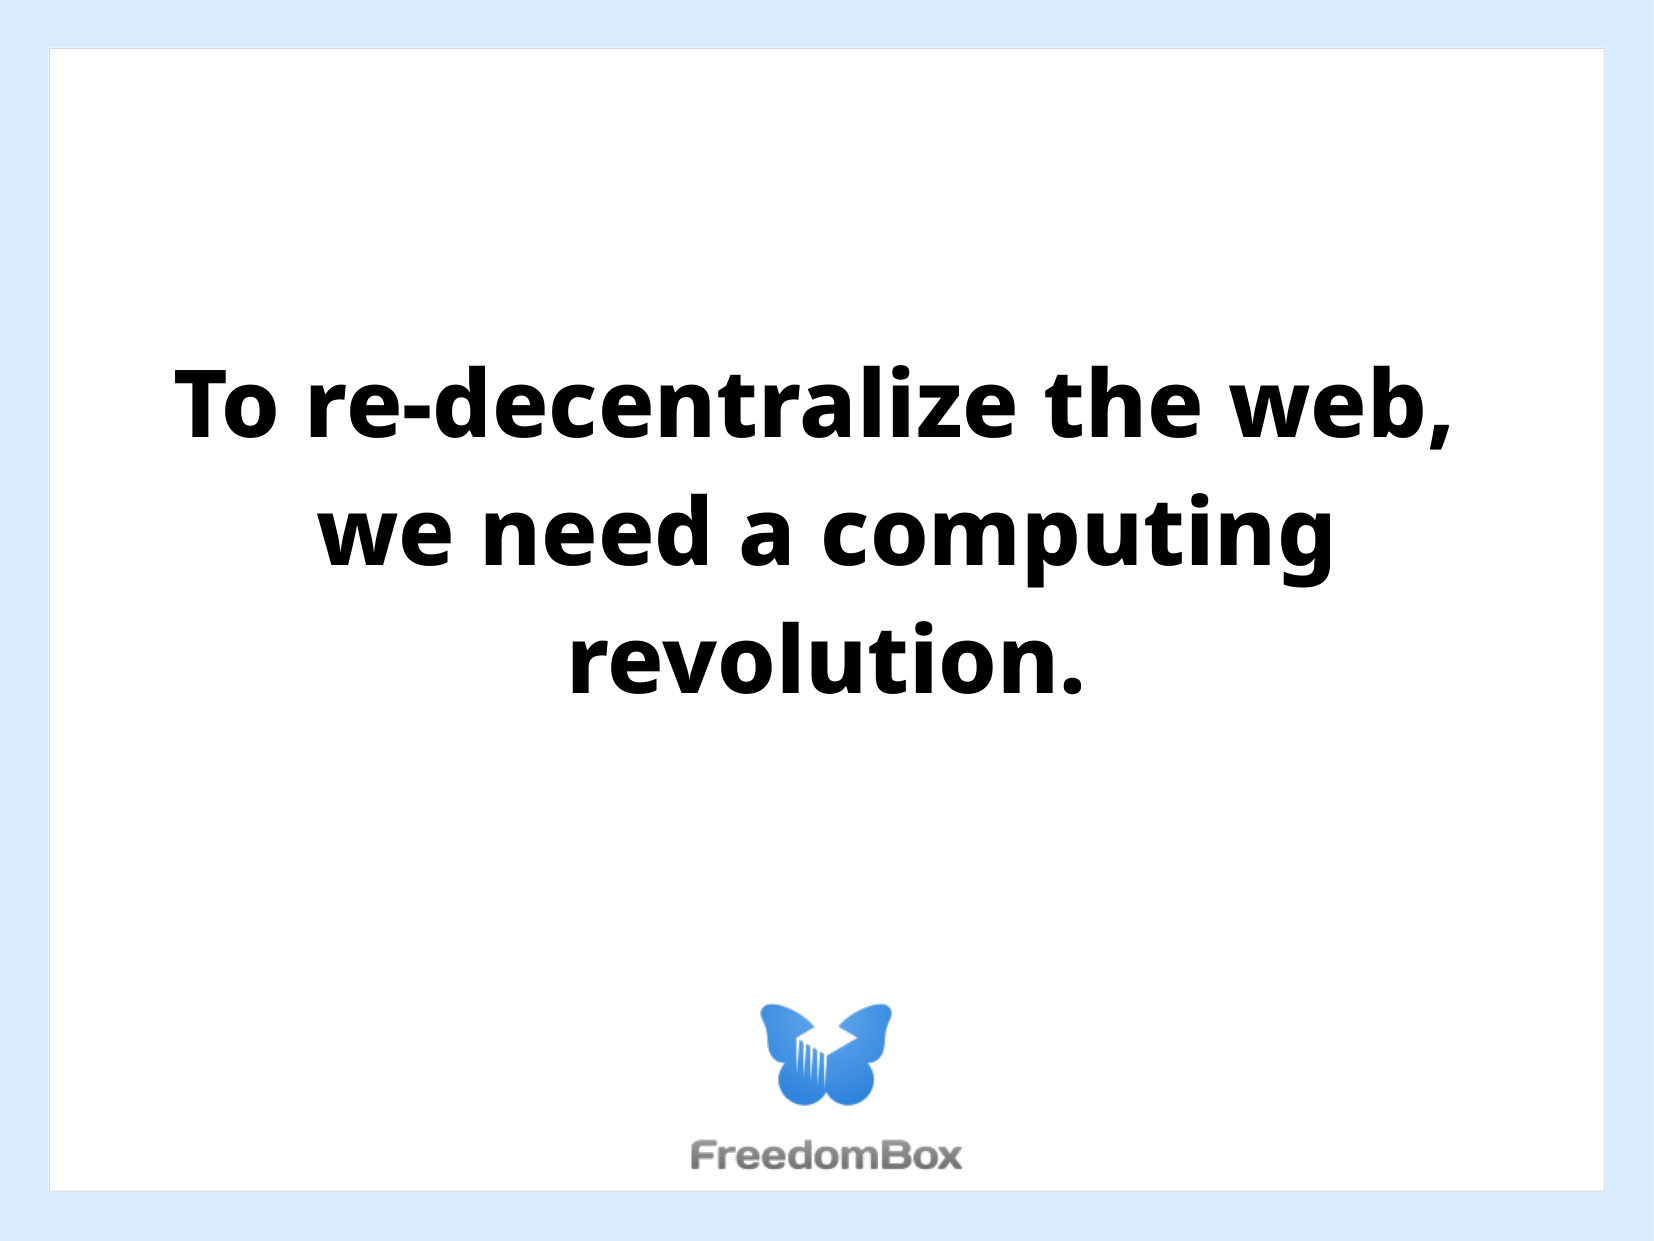

# To re-decentralize the web,
we need a computing revolution.